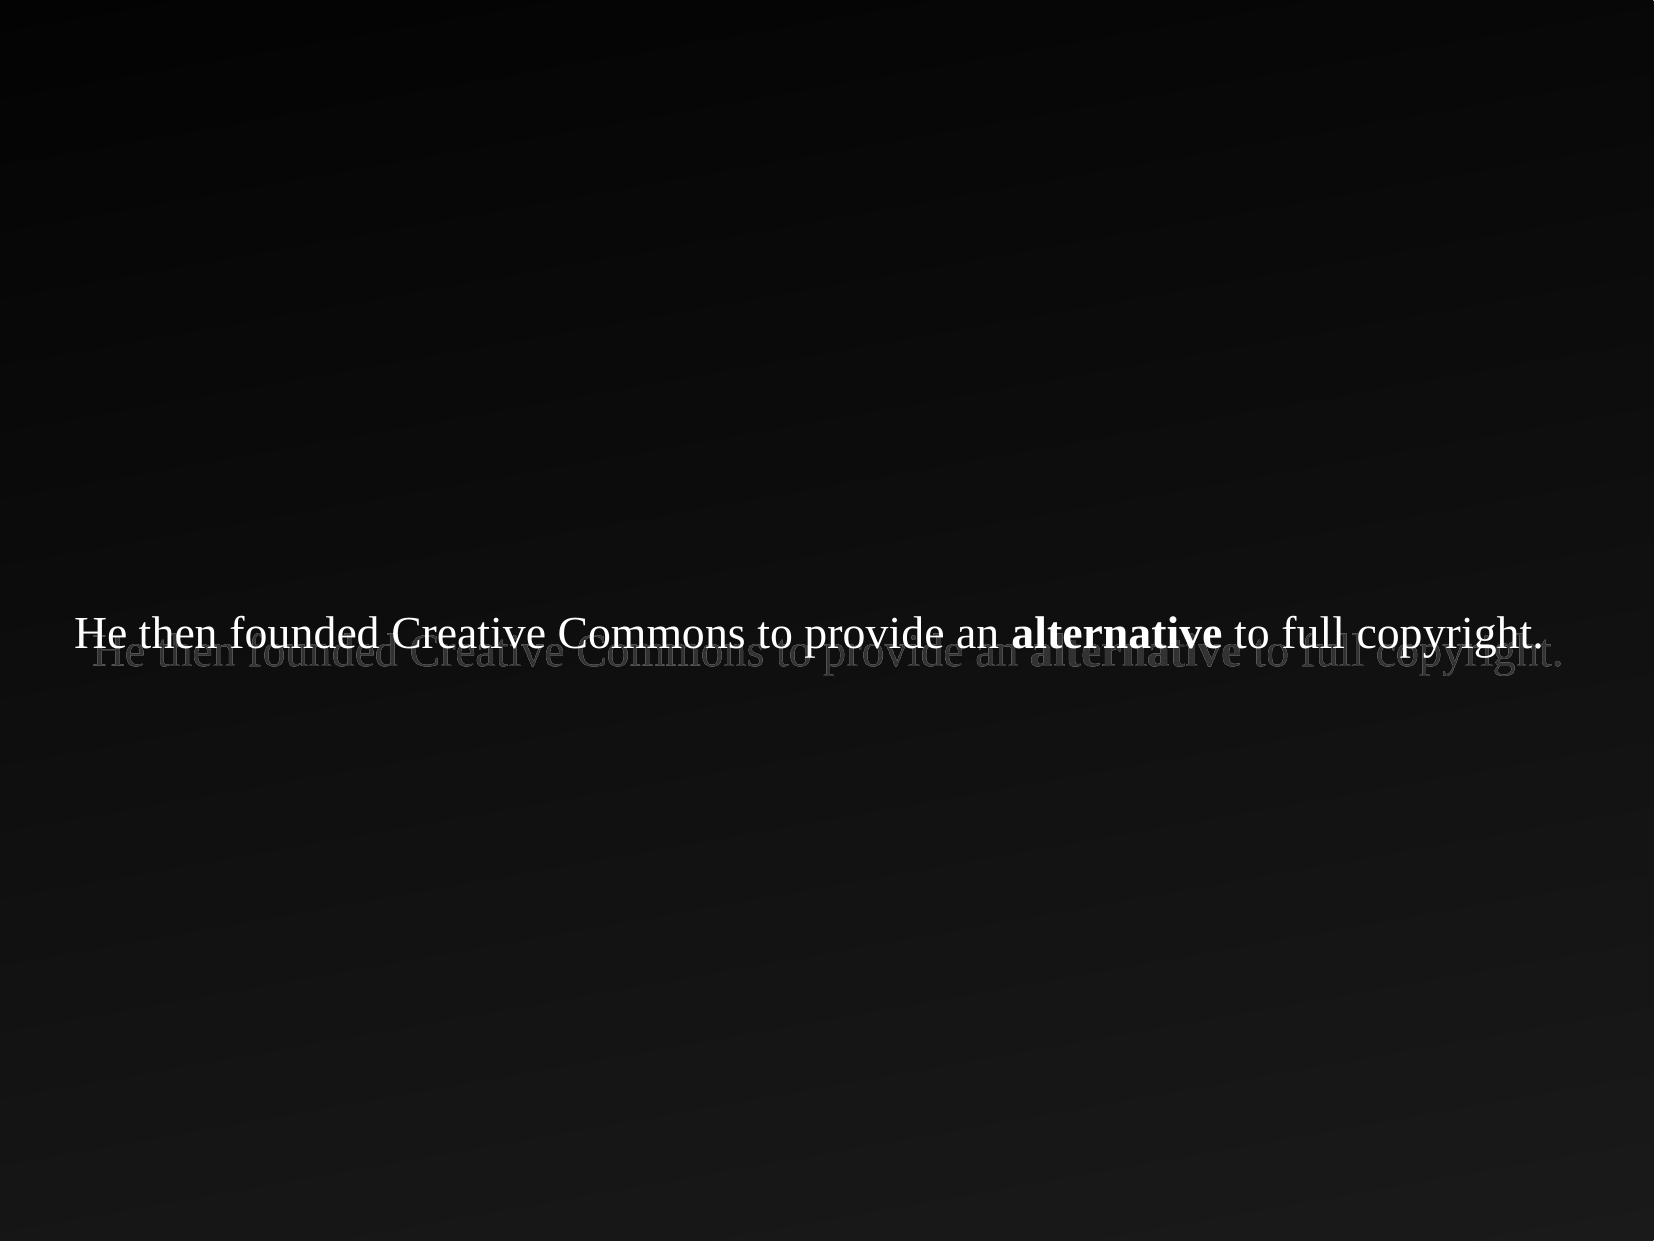

He then founded Creative Commons to provide an alternative to full copyright.